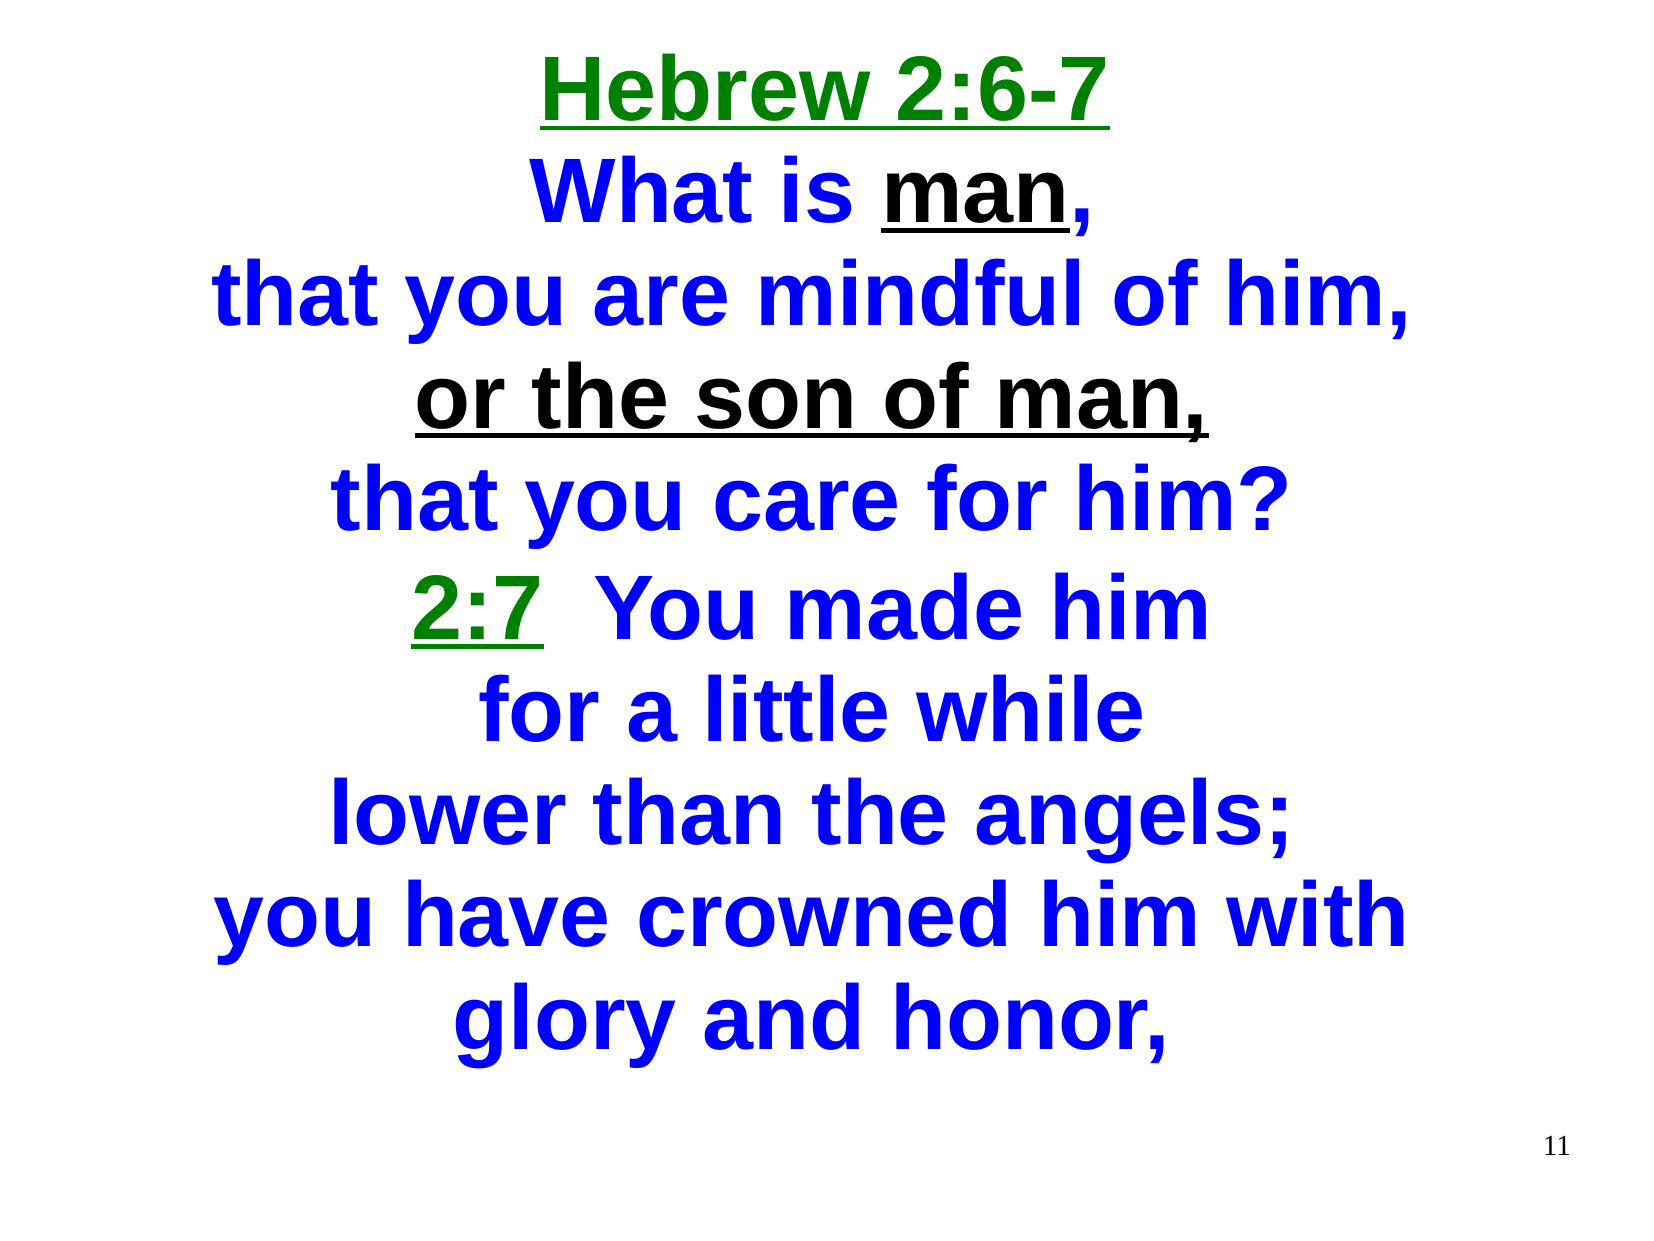

# Hebrew 2:6-7 What is man, that you are mindful of him, or the son of man, that you care for him?
2:7  You made him
for a little while
lower than the angels;
you have crowned him with
glory and honor,
11